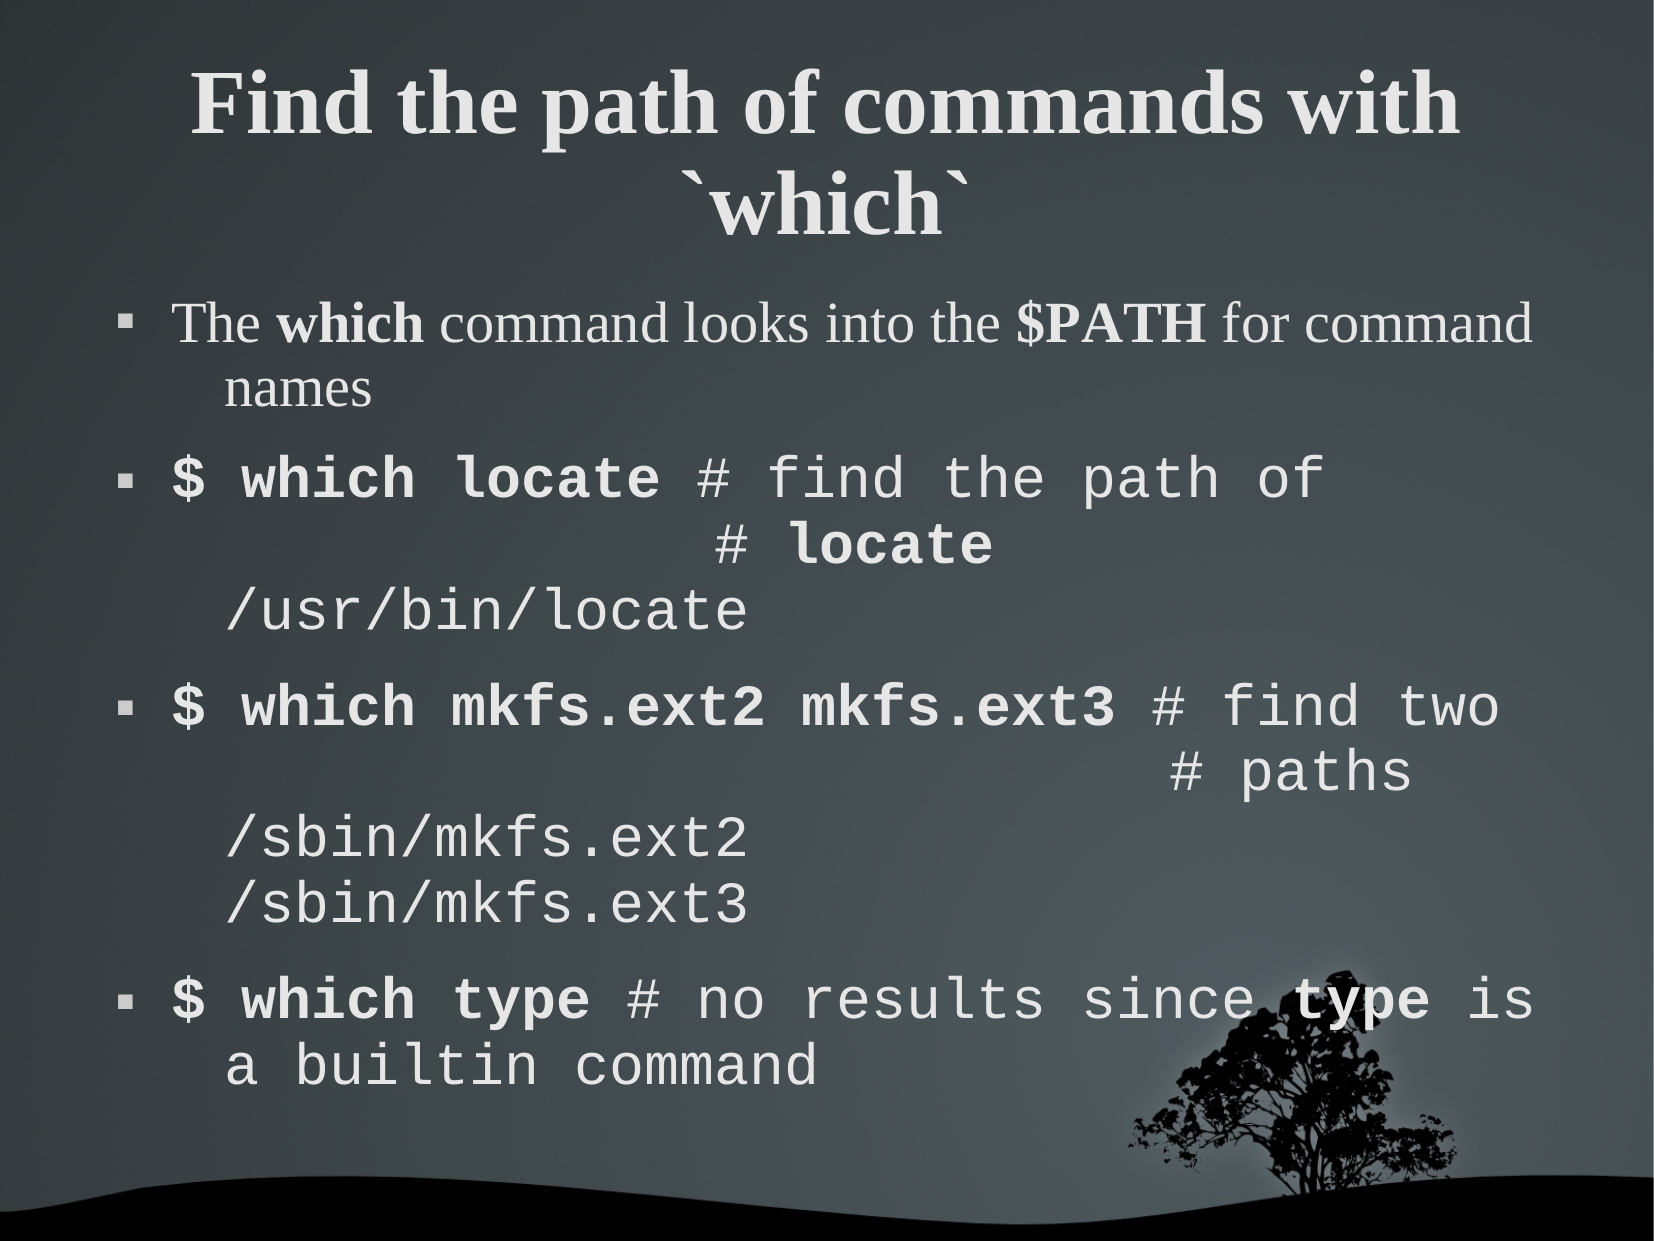

# Find the path of commands with `which`
The which command looks into the $PATH for command names
$ which locate # find the path of # locate
/usr/bin/locate
$ which mkfs.ext2 mkfs.ext3 # find two # paths
/sbin/mkfs.ext2
/sbin/mkfs.ext3
$ which type # no results since type is a builtin command